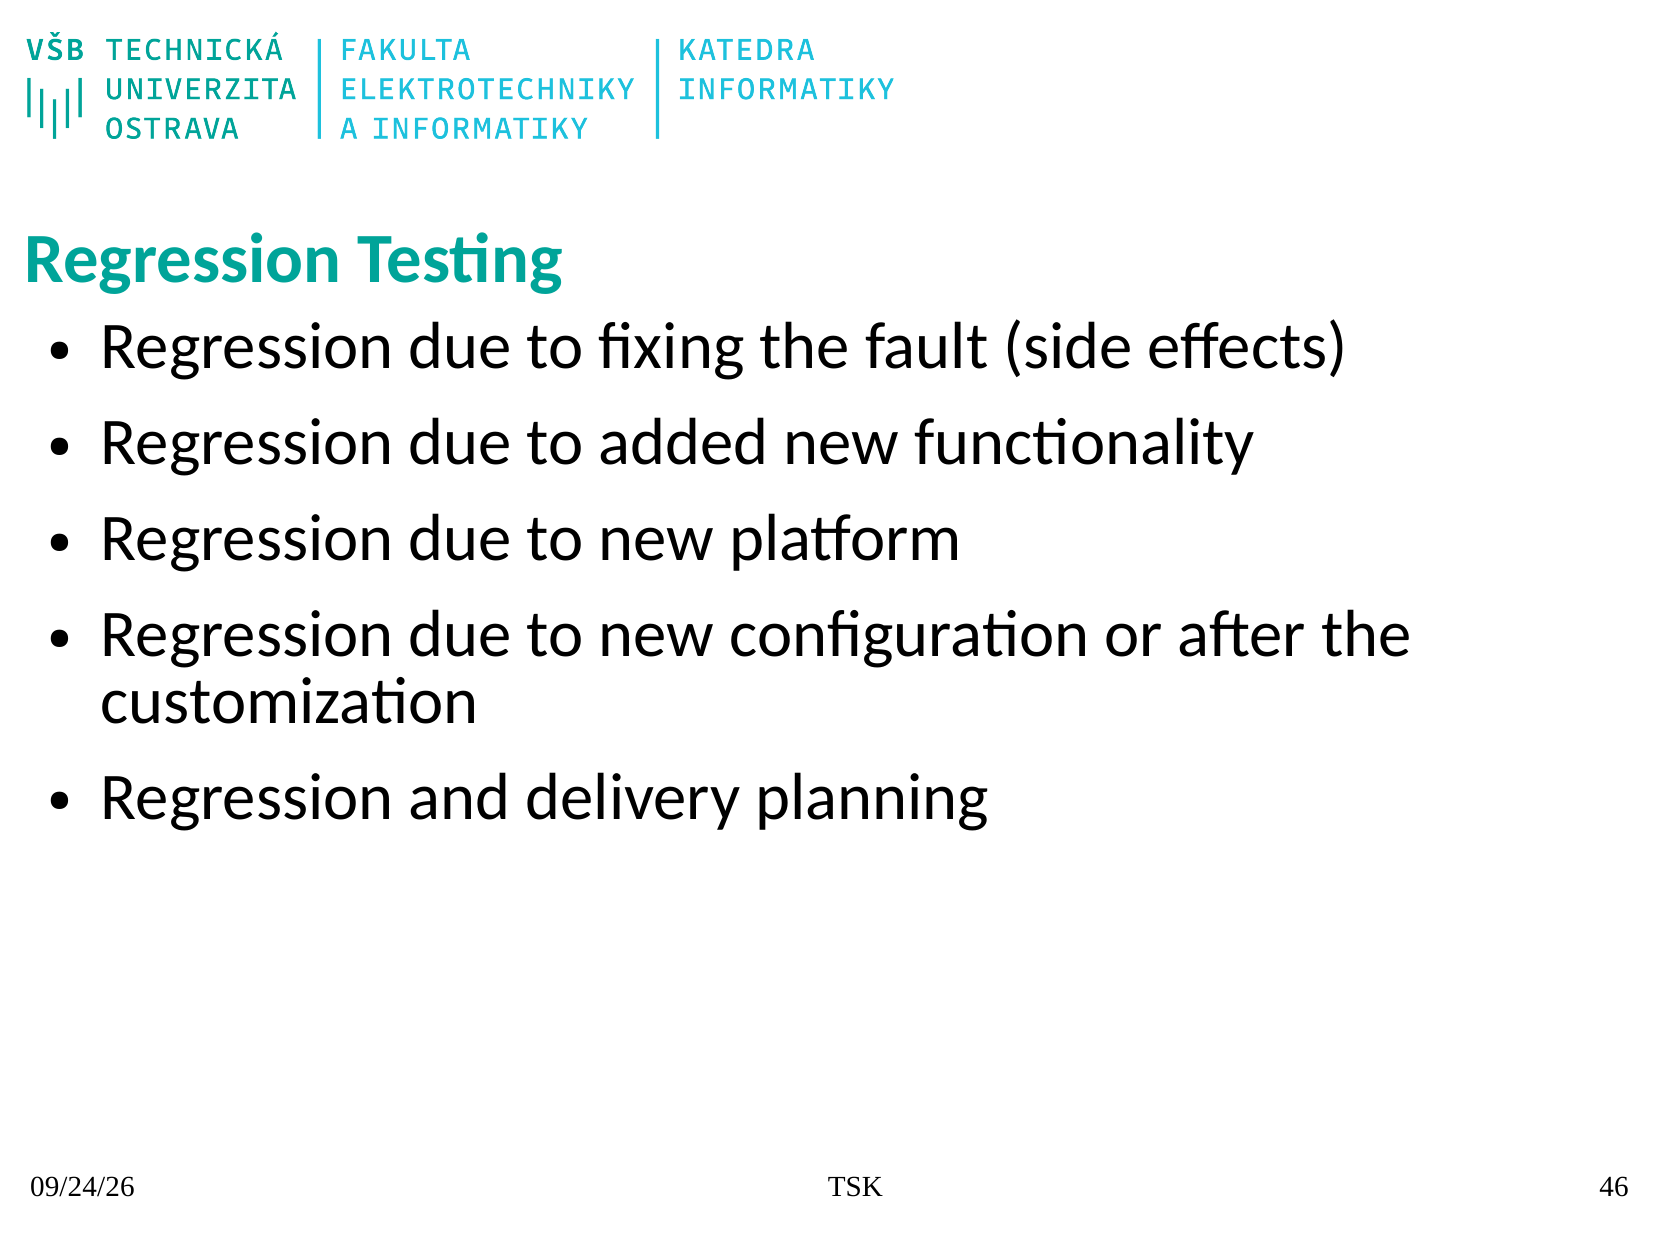

# Regression Testing
Regression due to fixing the fault (side effects)
Regression due to added new functionality
Regression due to new platform
Regression due to new configuration or after the customization
Regression and delivery planning
TSK
46